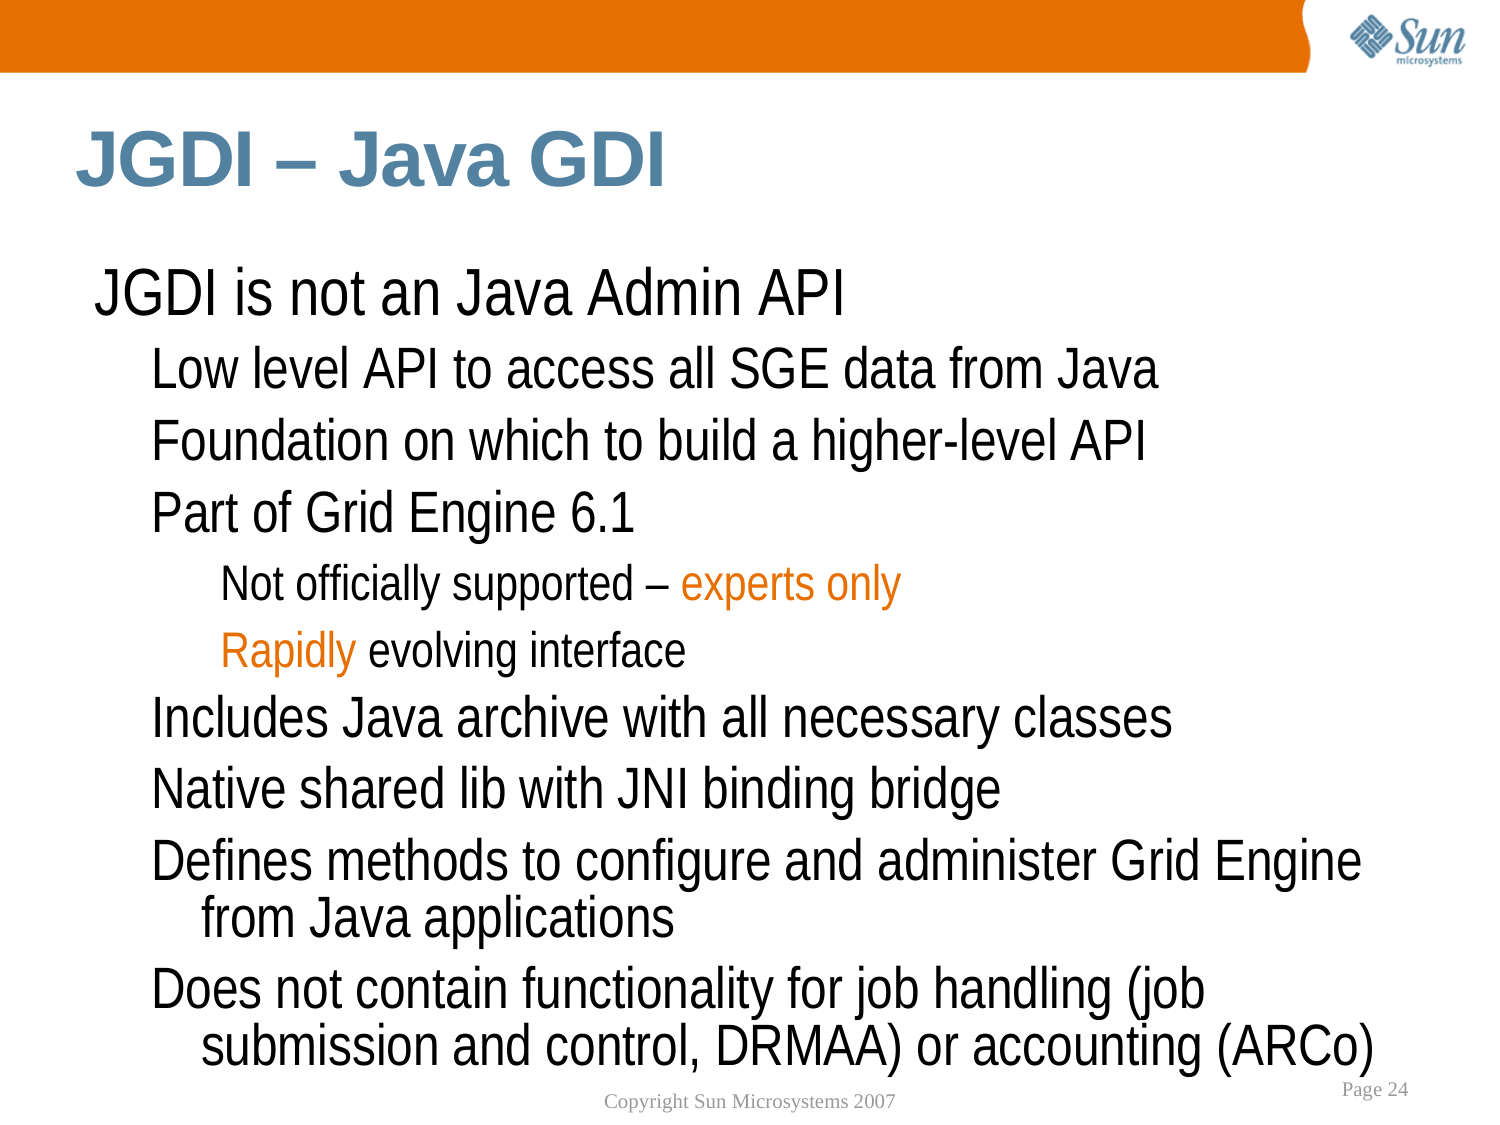

# JGDI – Java GDI
JGDI is not an Java Admin API
Low level API to access all SGE data from Java
Foundation on which to build a higher-level API
Part of Grid Engine 6.1
Not officially supported – experts only
Rapidly evolving interface
Includes Java archive with all necessary classes
Native shared lib with JNI binding bridge
Defines methods to configure and administer Grid Engine from Java applications
Does not contain functionality for job handling (job submission and control, DRMAA) or accounting (ARCo)